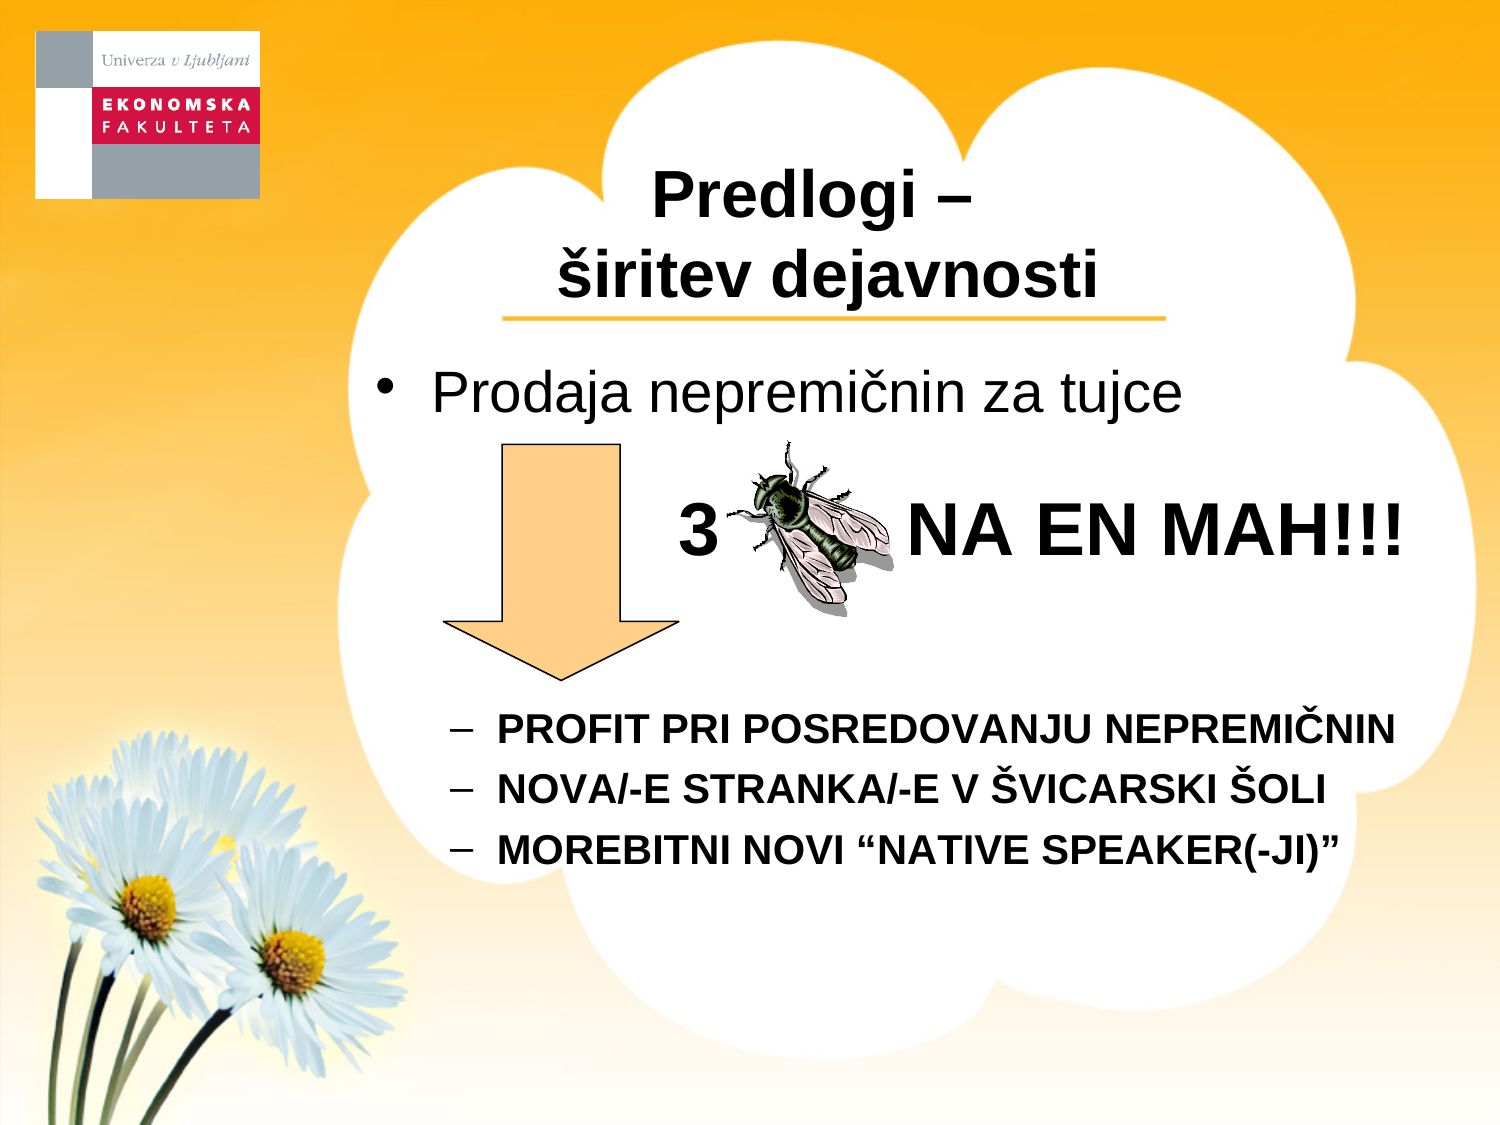

#
	 Predlogi –
 širitev dejavnosti
Prodaja nepremičnin za tujce
 3 NA EN MAH!!!
PROFIT PRI POSREDOVANJU NEPREMIČNIN
NOVA/-E STRANKA/-E V ŠVICARSKI ŠOLI
MOREBITNI NOVI “NATIVE SPEAKER(-JI)”